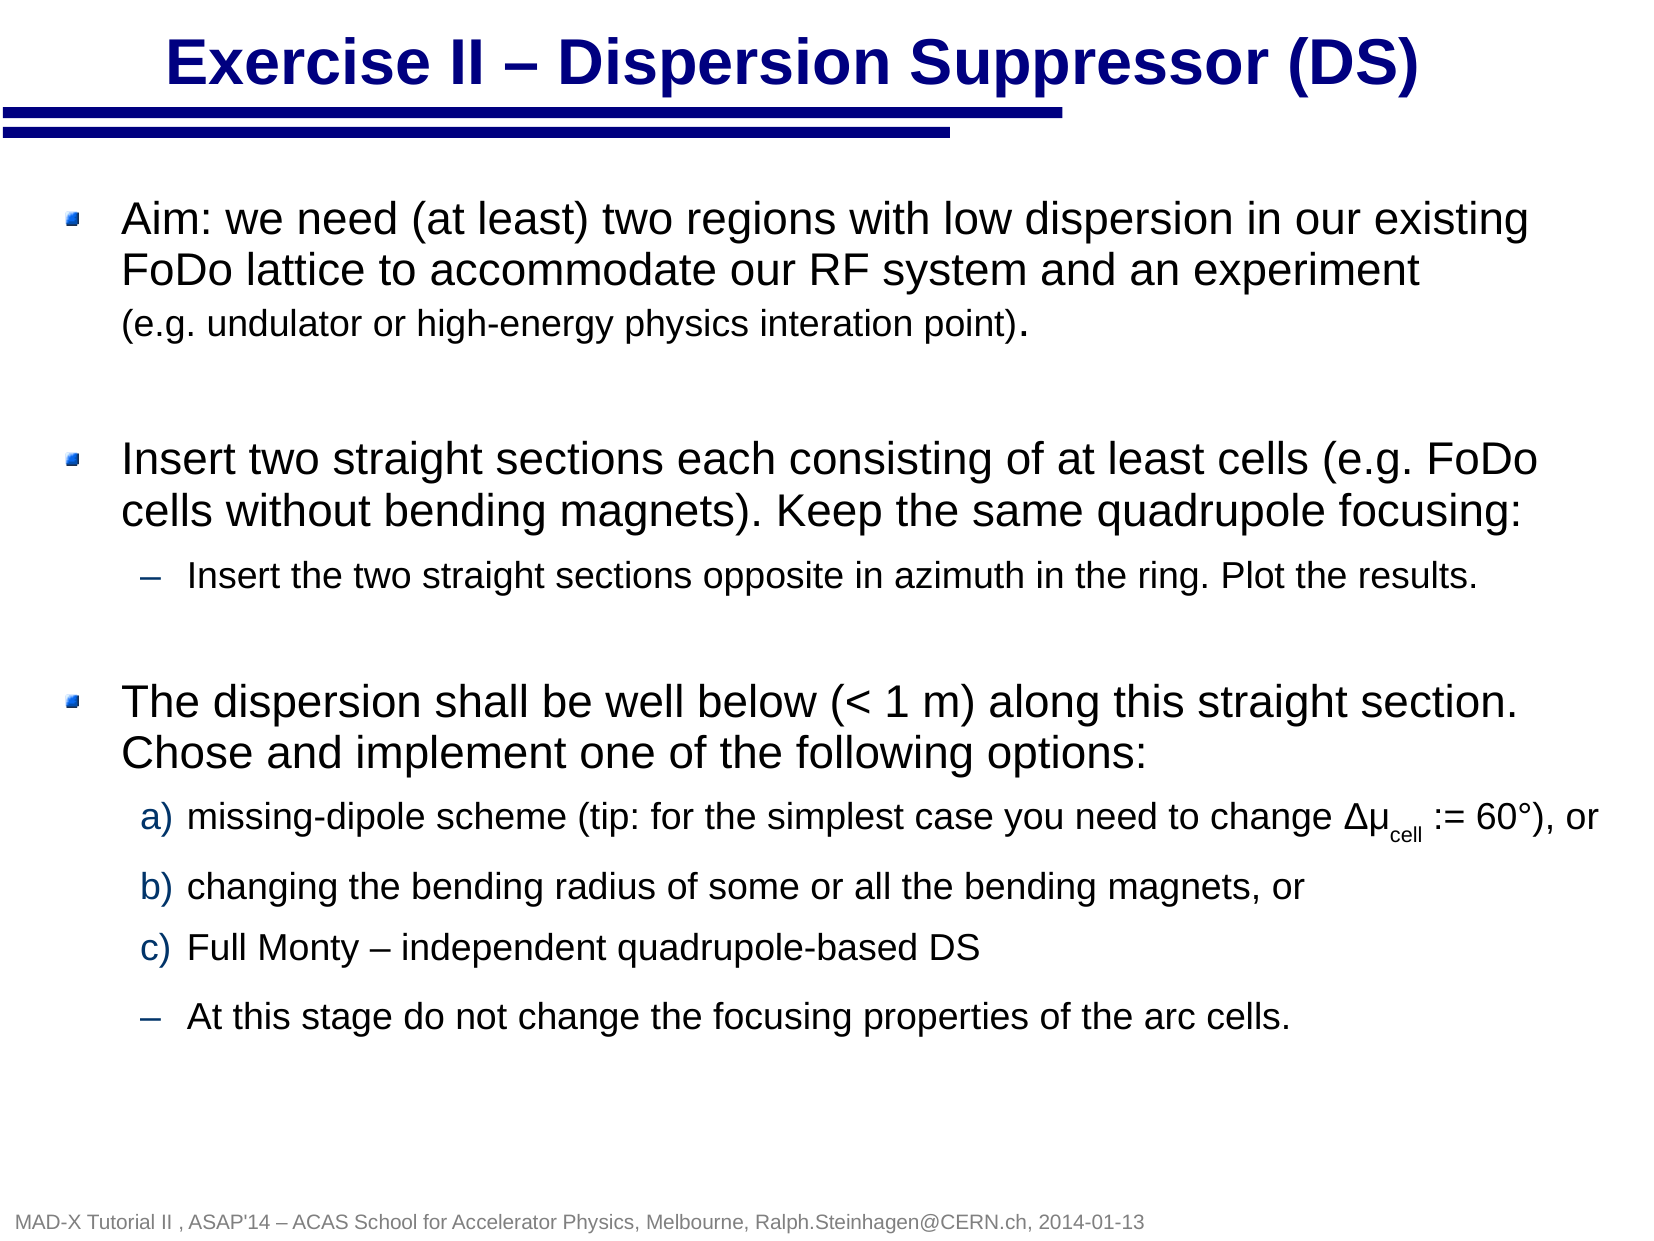

# Exercise II – Dispersion Suppressor (DS)
Aim: we need (at least) two regions with low dispersion in our existing FoDo lattice to accommodate our RF system and an experiment 	(e.g. undulator or high-energy physics interation point).
Insert two straight sections each consisting of at least cells (e.g. FoDo cells without bending magnets). Keep the same quadrupole focusing:
Insert the two straight sections opposite in azimuth in the ring. Plot the results.
The dispersion shall be well below (< 1 m) along this straight section. Chose and implement one of the following options:
missing-dipole scheme (tip: for the simplest case you need to change Δμcell := 60°), or
changing the bending radius of some or all the bending magnets, or
Full Monty – independent quadrupole-based DS
At this stage do not change the focusing properties of the arc cells.